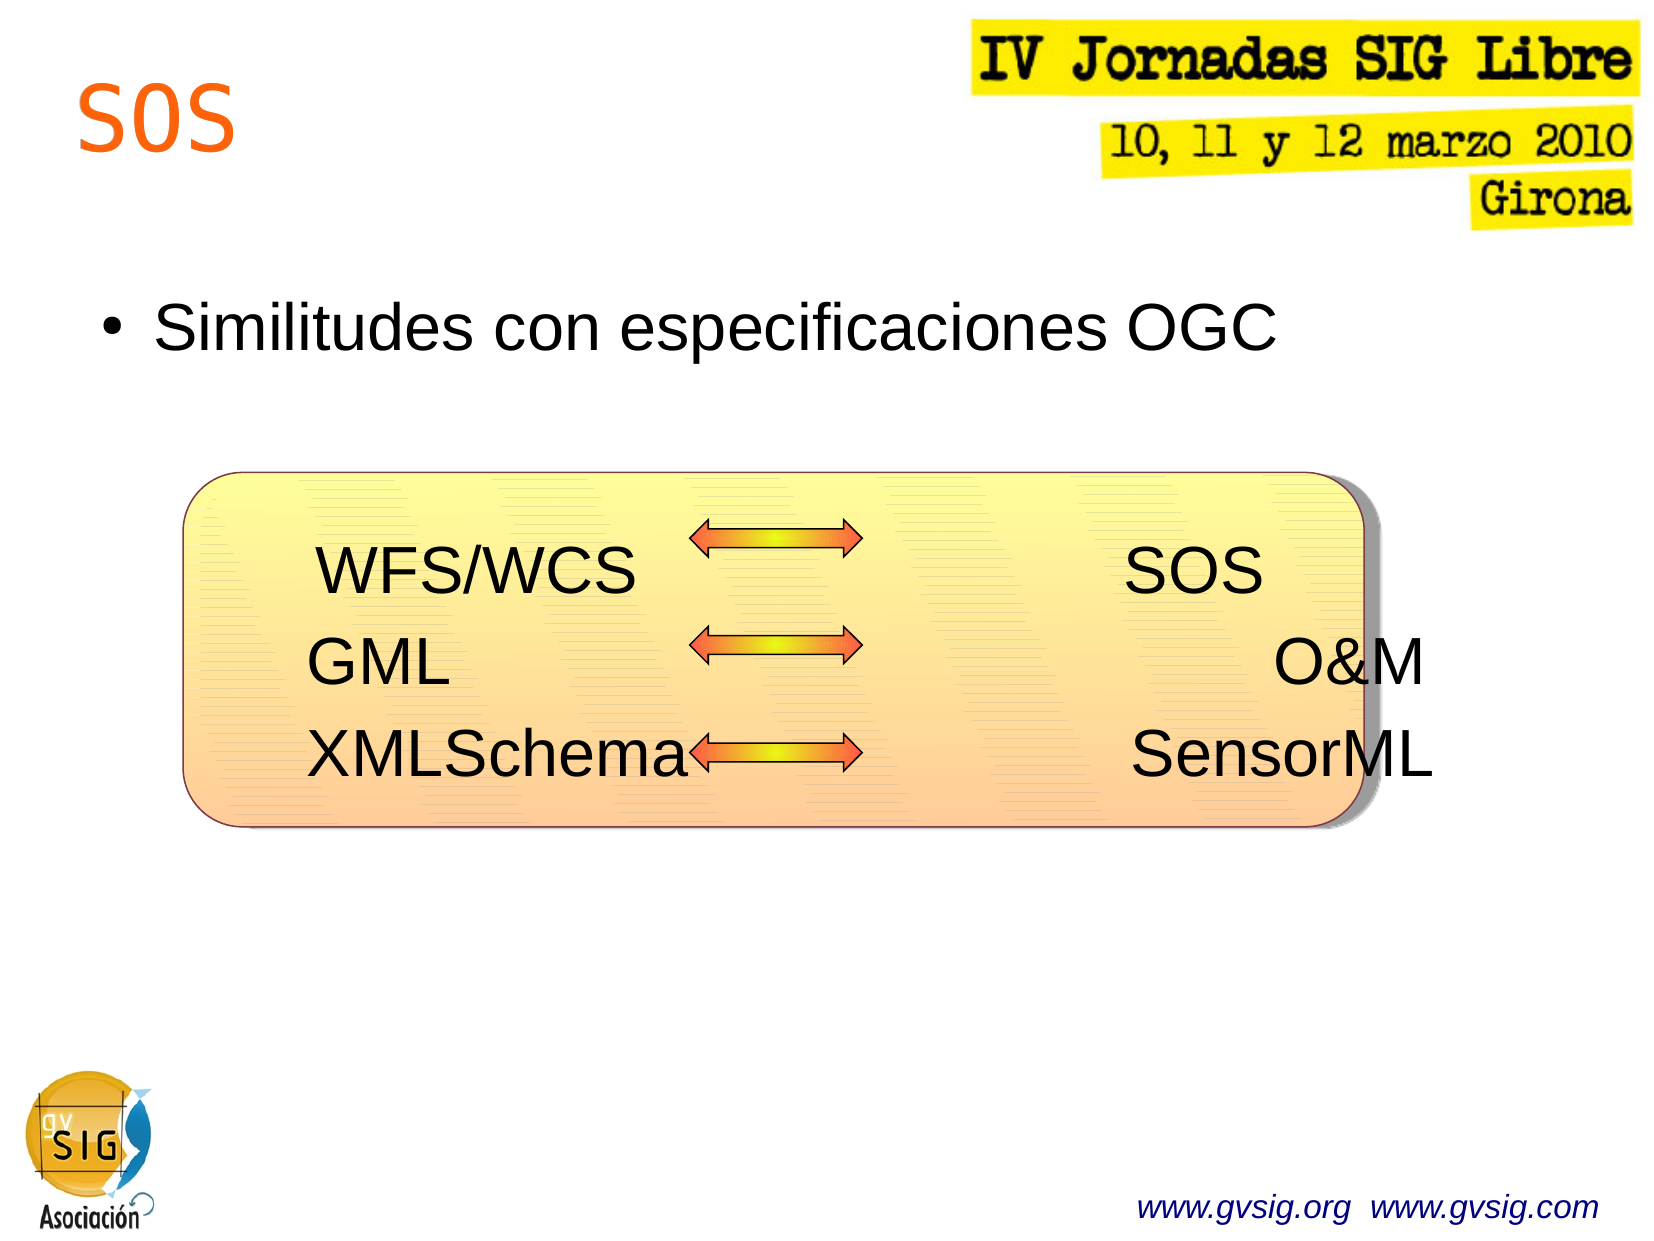

SOS
# Similitudes con especificaciones OGC
 WFS/WCS	SOS
	 GML		 		O&M
 	 XMLSchema SensorML